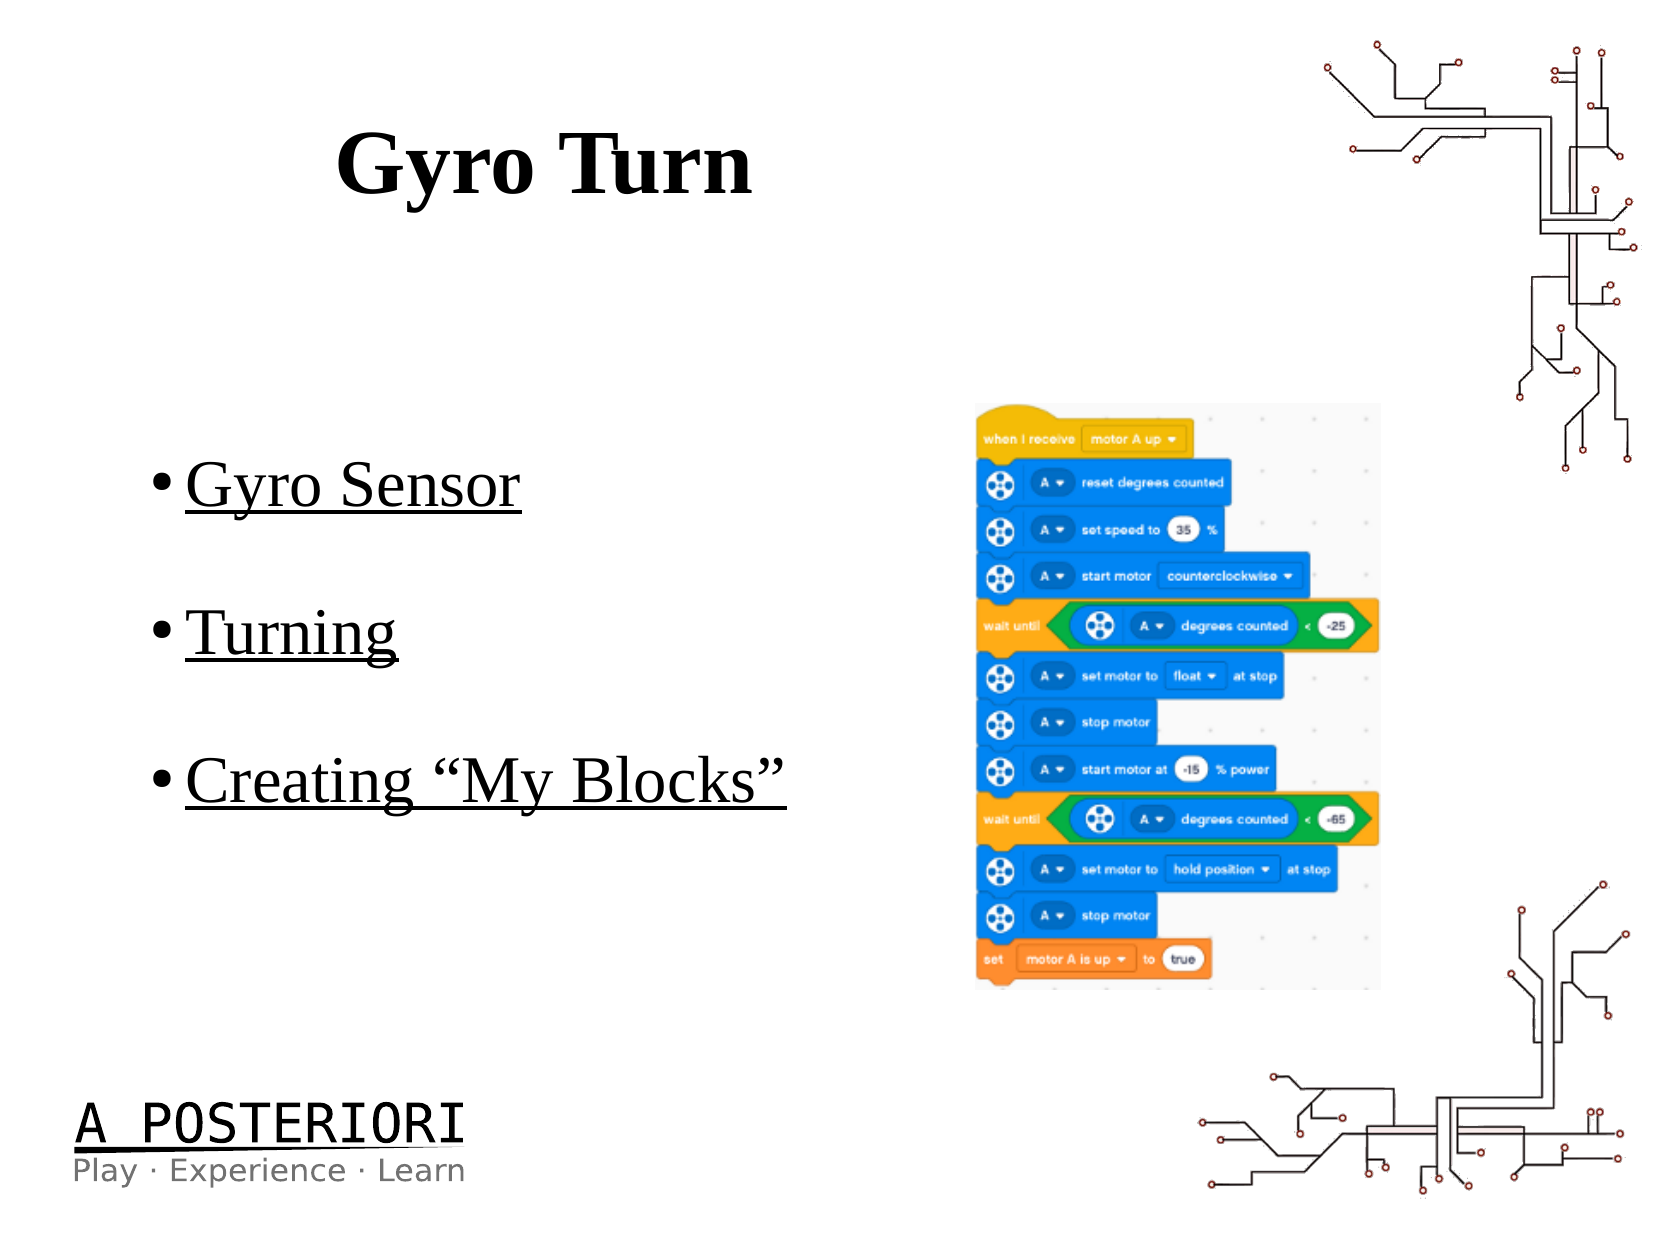

# Gyro Turn
Gyro Sensor
Turning
Creating “My Blocks”